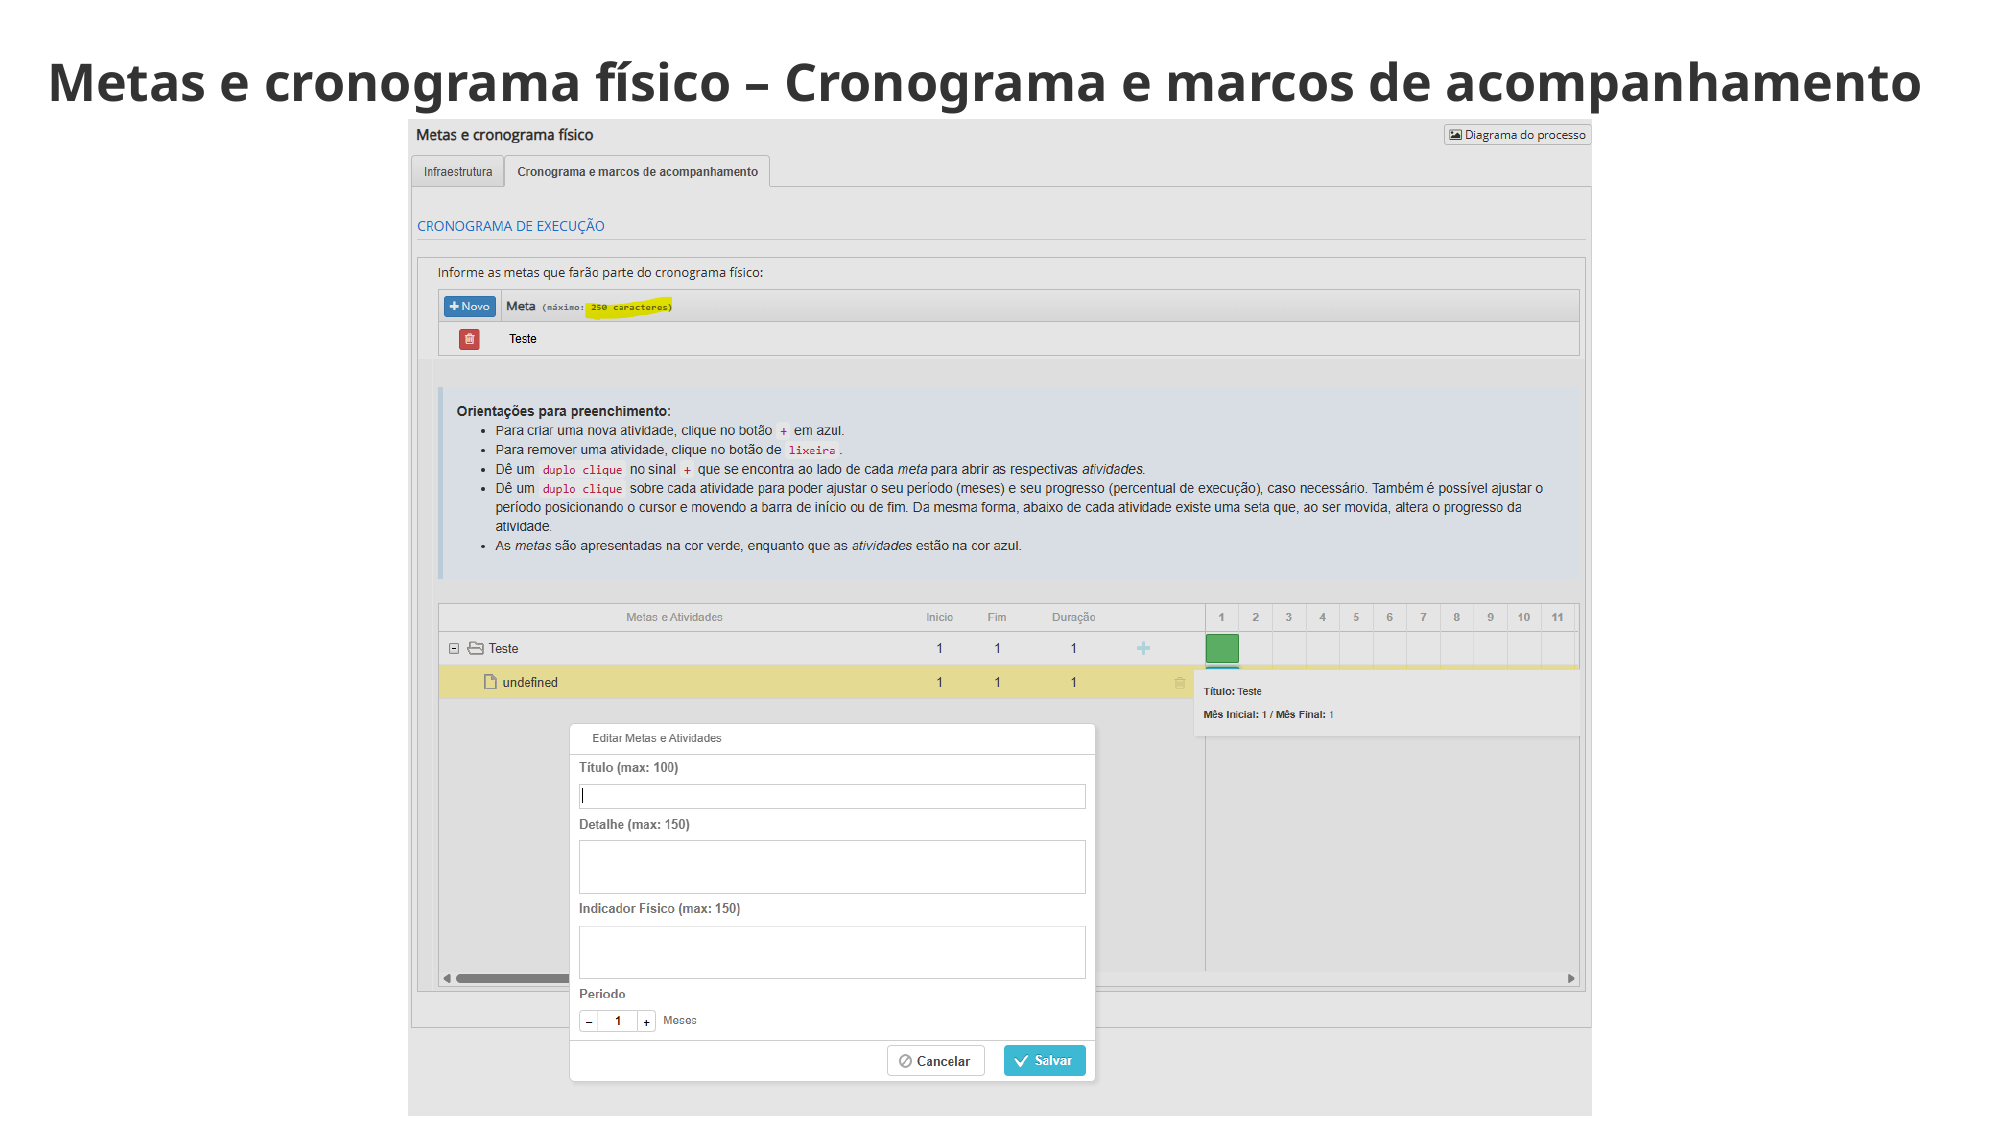

# Metas e cronograma físico – Cronograma e marcos de acompanhamento